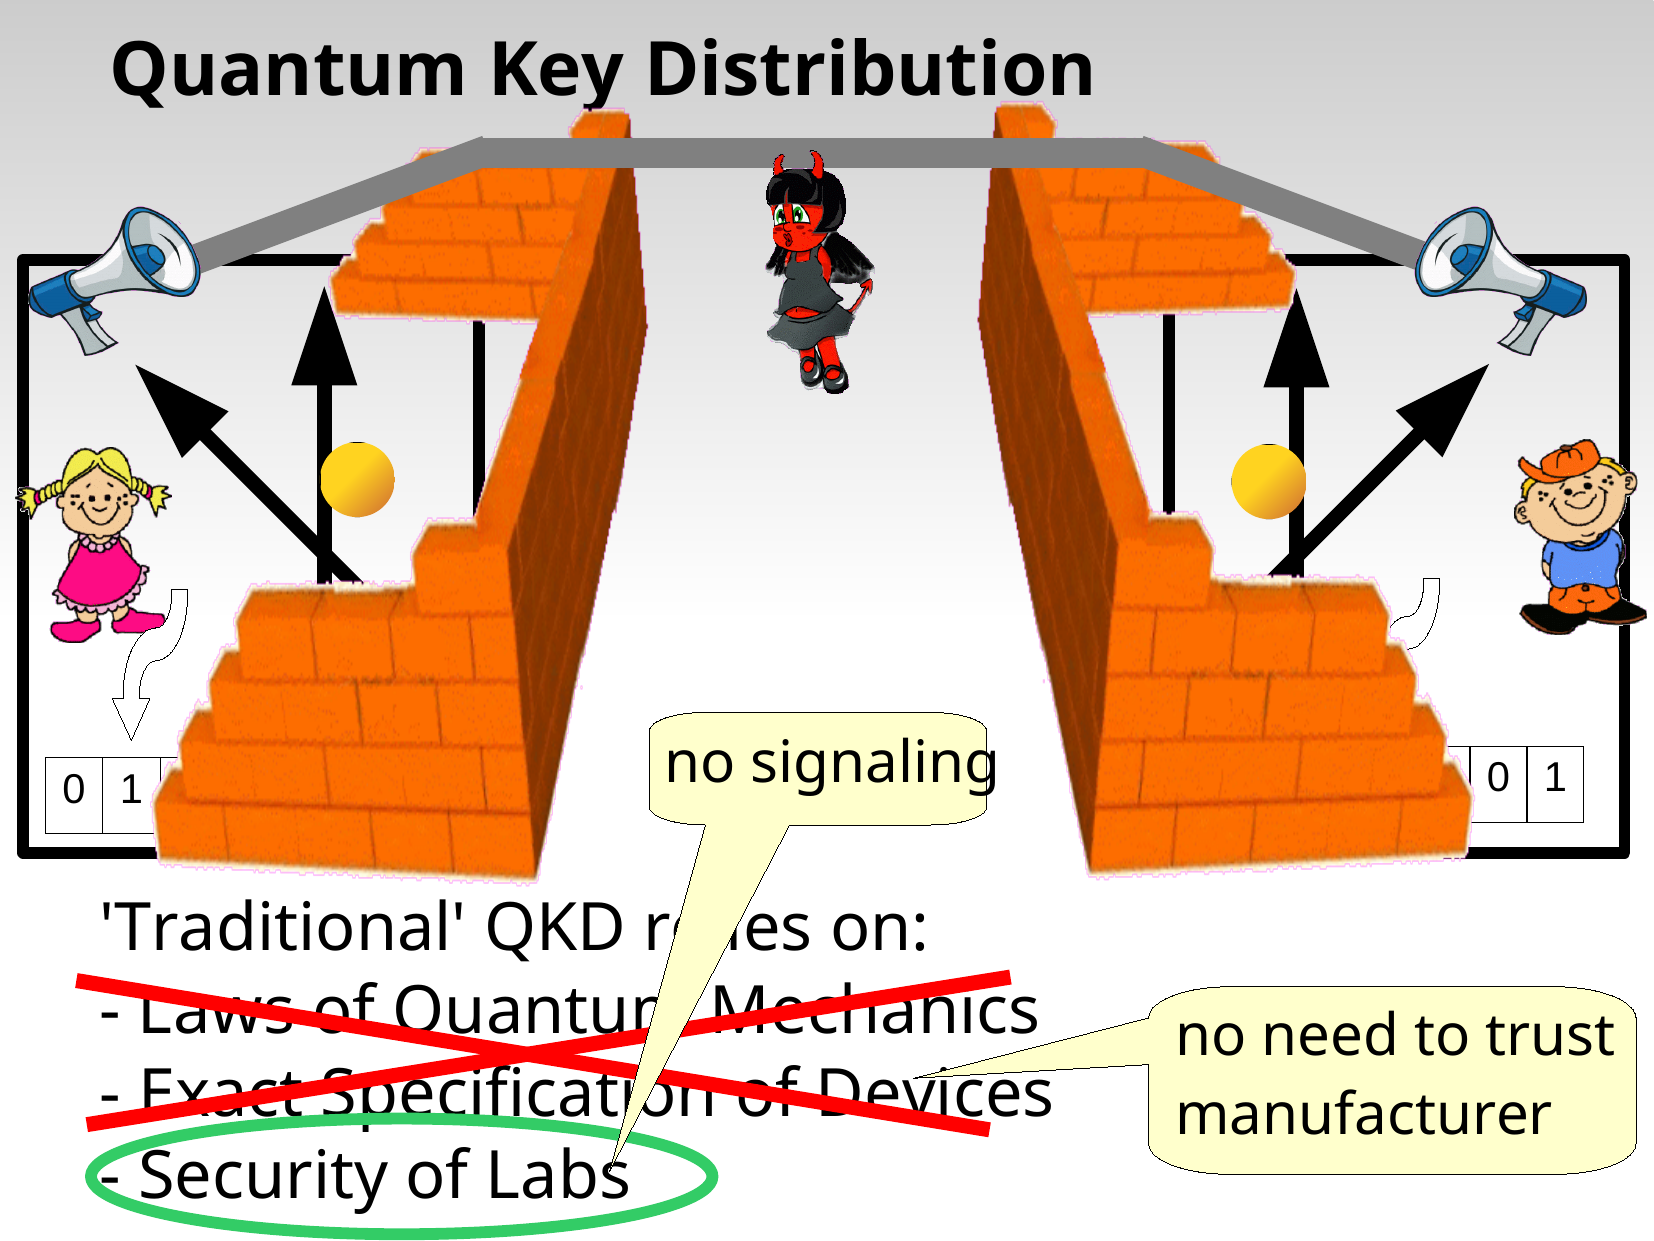

Quantum Key Distribution
1
0
1
0
1
0
1
0
1
0
no signaling
'Traditional' QKD relies on:
- Laws of Quantum Mechanics
no need to trust
manufacturer
- Exact Specification of Devices
- Security of Labs